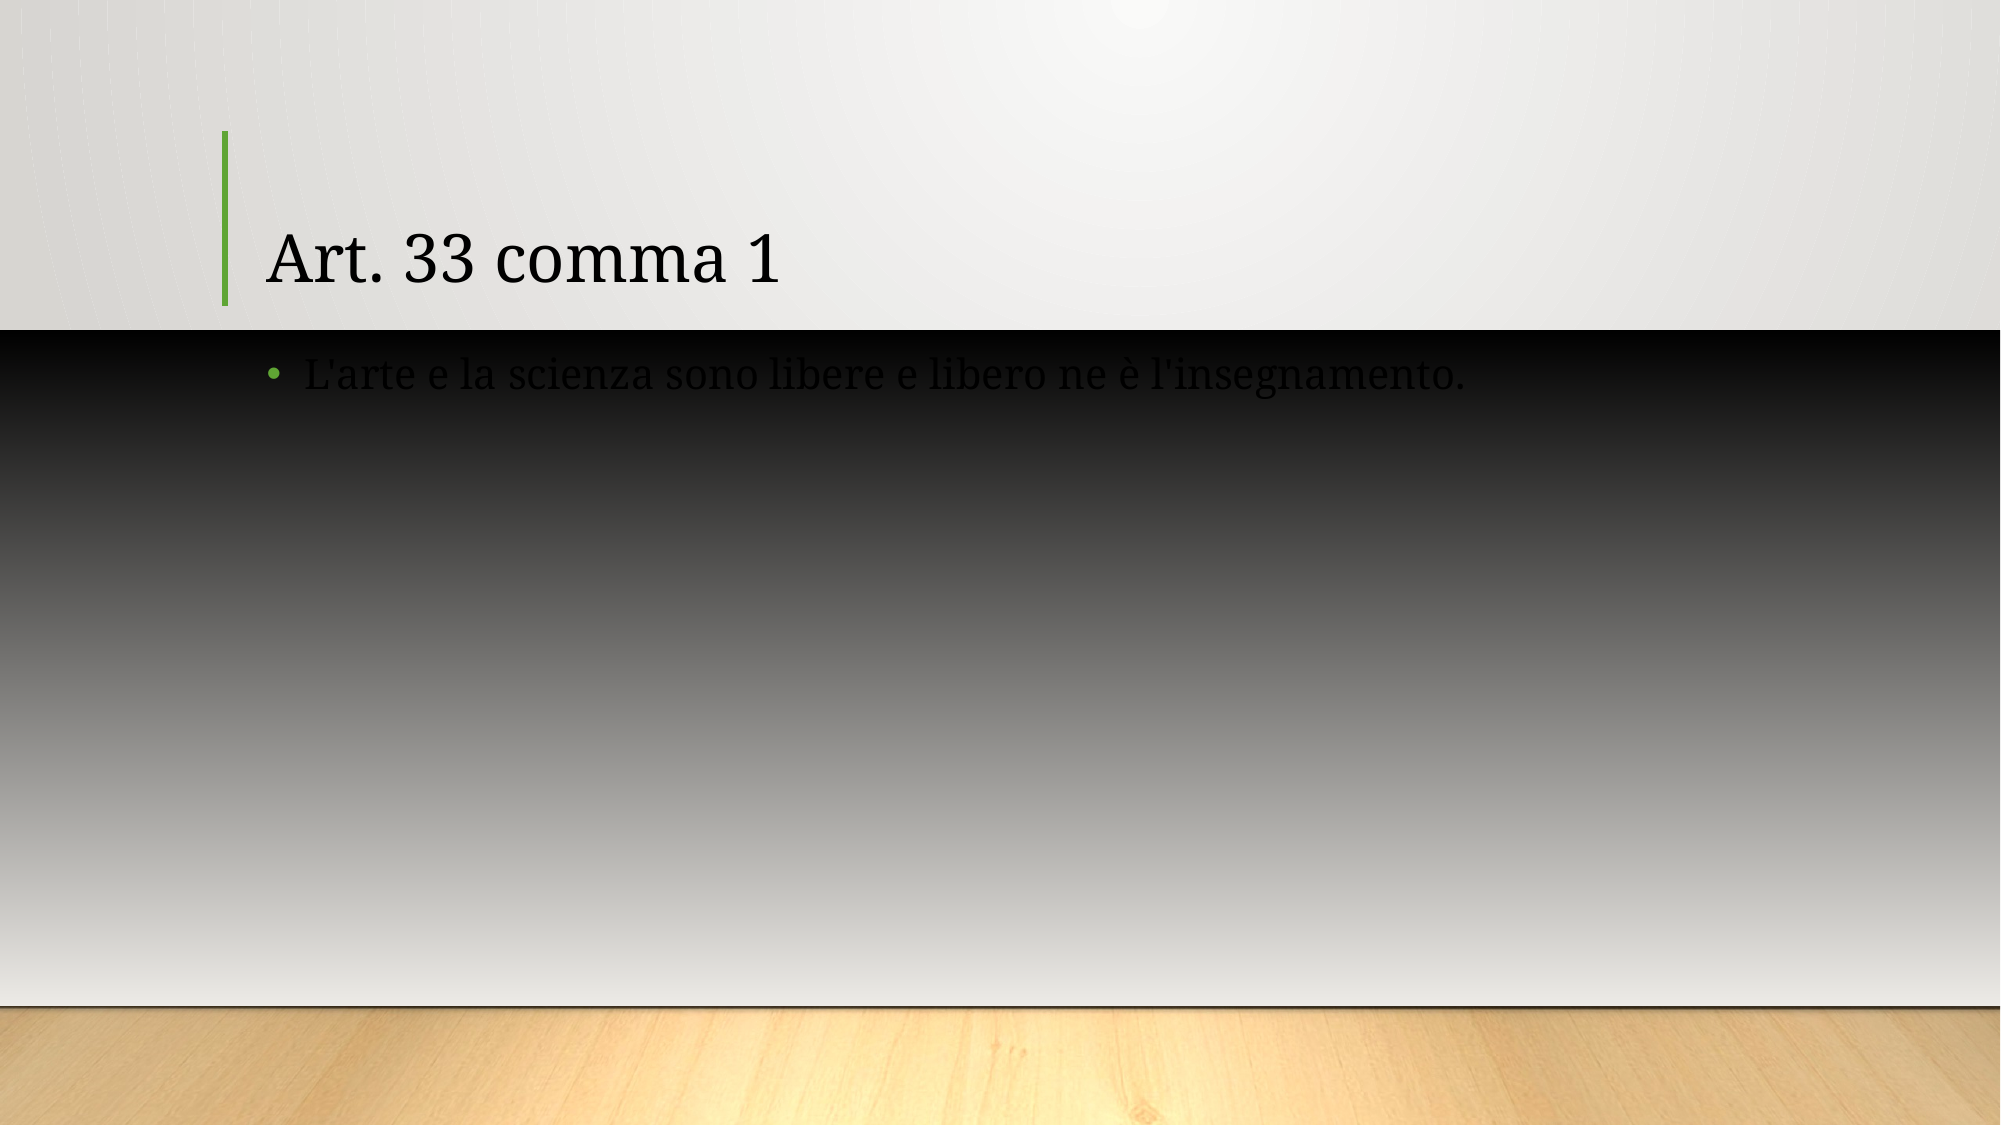

# Art. 33 comma 1
L'arte e la scienza sono libere e libero ne è l'insegnamento.